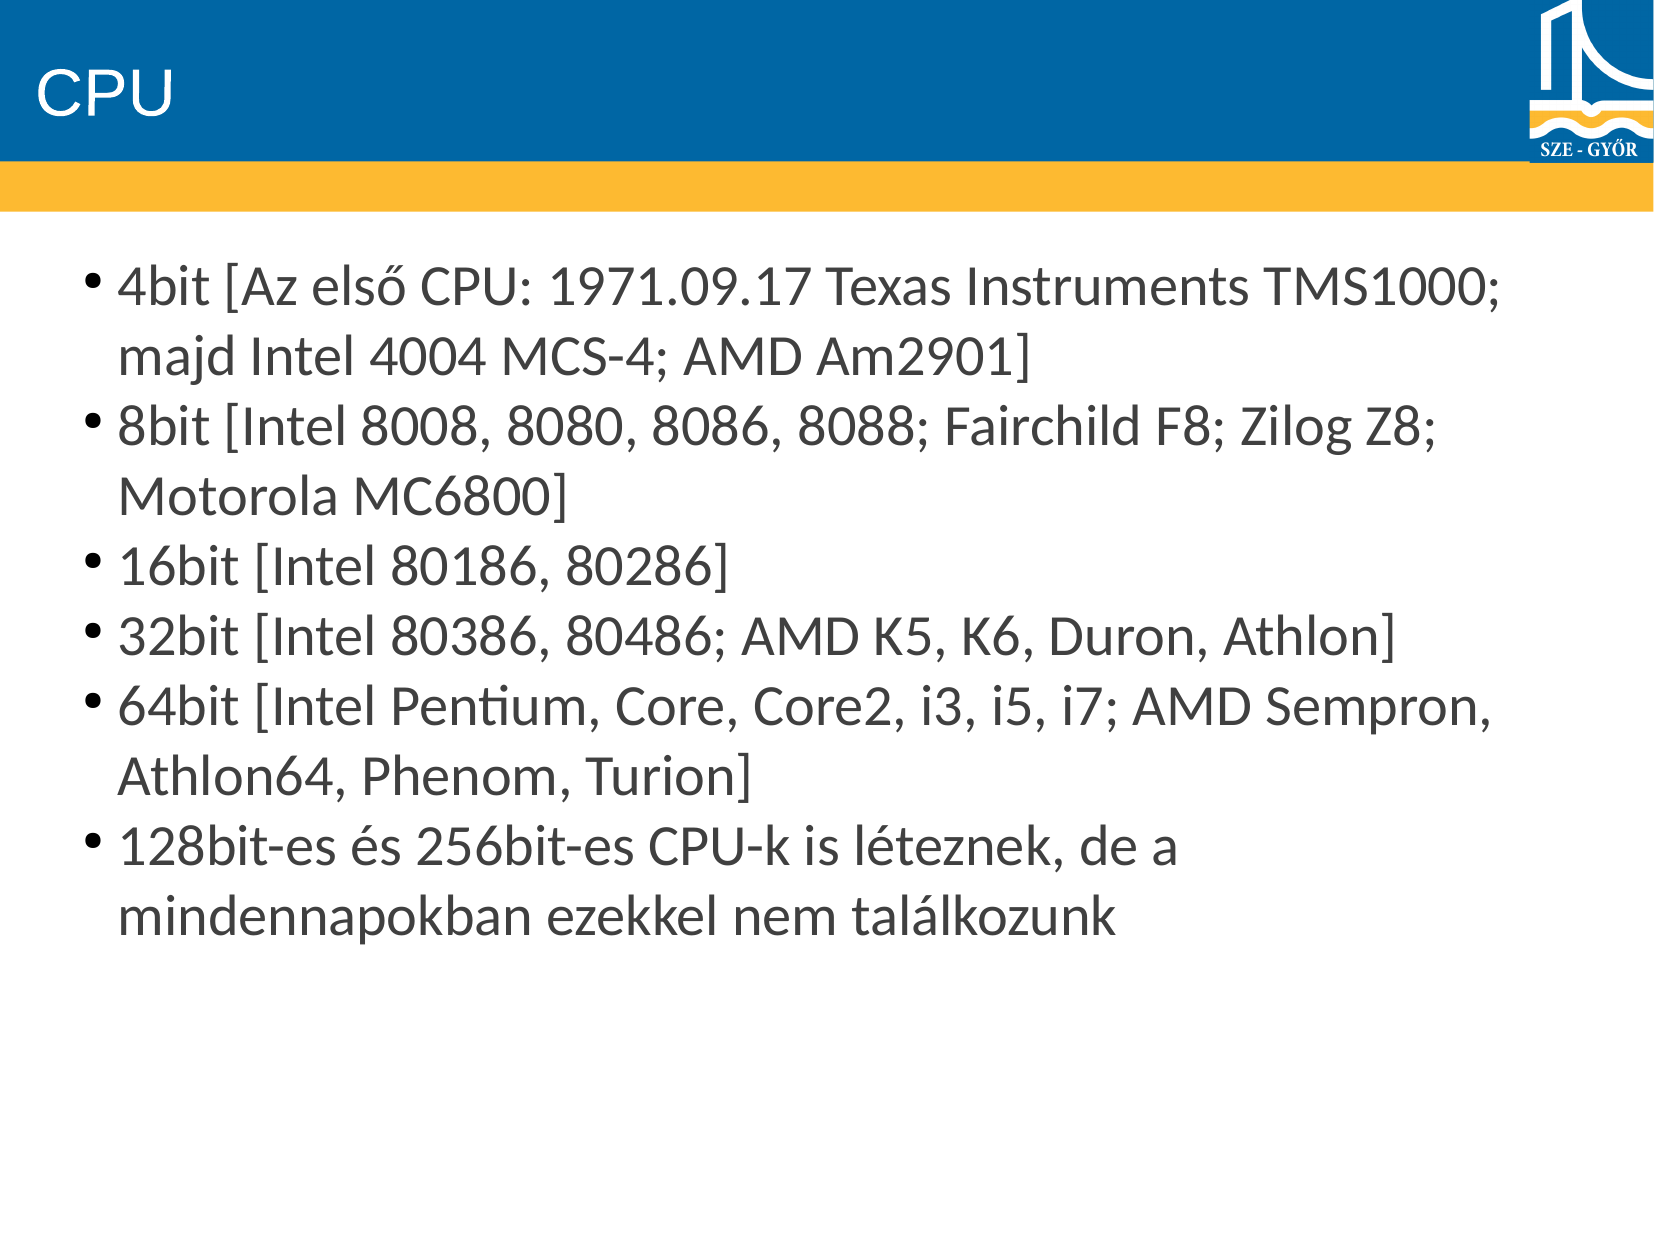

CPU
4bit [Az első CPU: 1971.09.17 Texas Instruments TMS1000;
majd Intel 4004 MCS-4; AMD Am2901]
8bit [Intel 8008, 8080, 8086, 8088; Fairchild F8; Zilog Z8; Motorola MC6800]
16bit [Intel 80186, 80286]
32bit [Intel 80386, 80486; AMD K5, K6, Duron, Athlon]
64bit [Intel Pentium, Core, Core2, i3, i5, i7; AMD Sempron, Athlon64, Phenom, Turion]
128bit-es és 256bit-es CPU-k is léteznek, de a mindennapokban ezekkel nem találkozunk